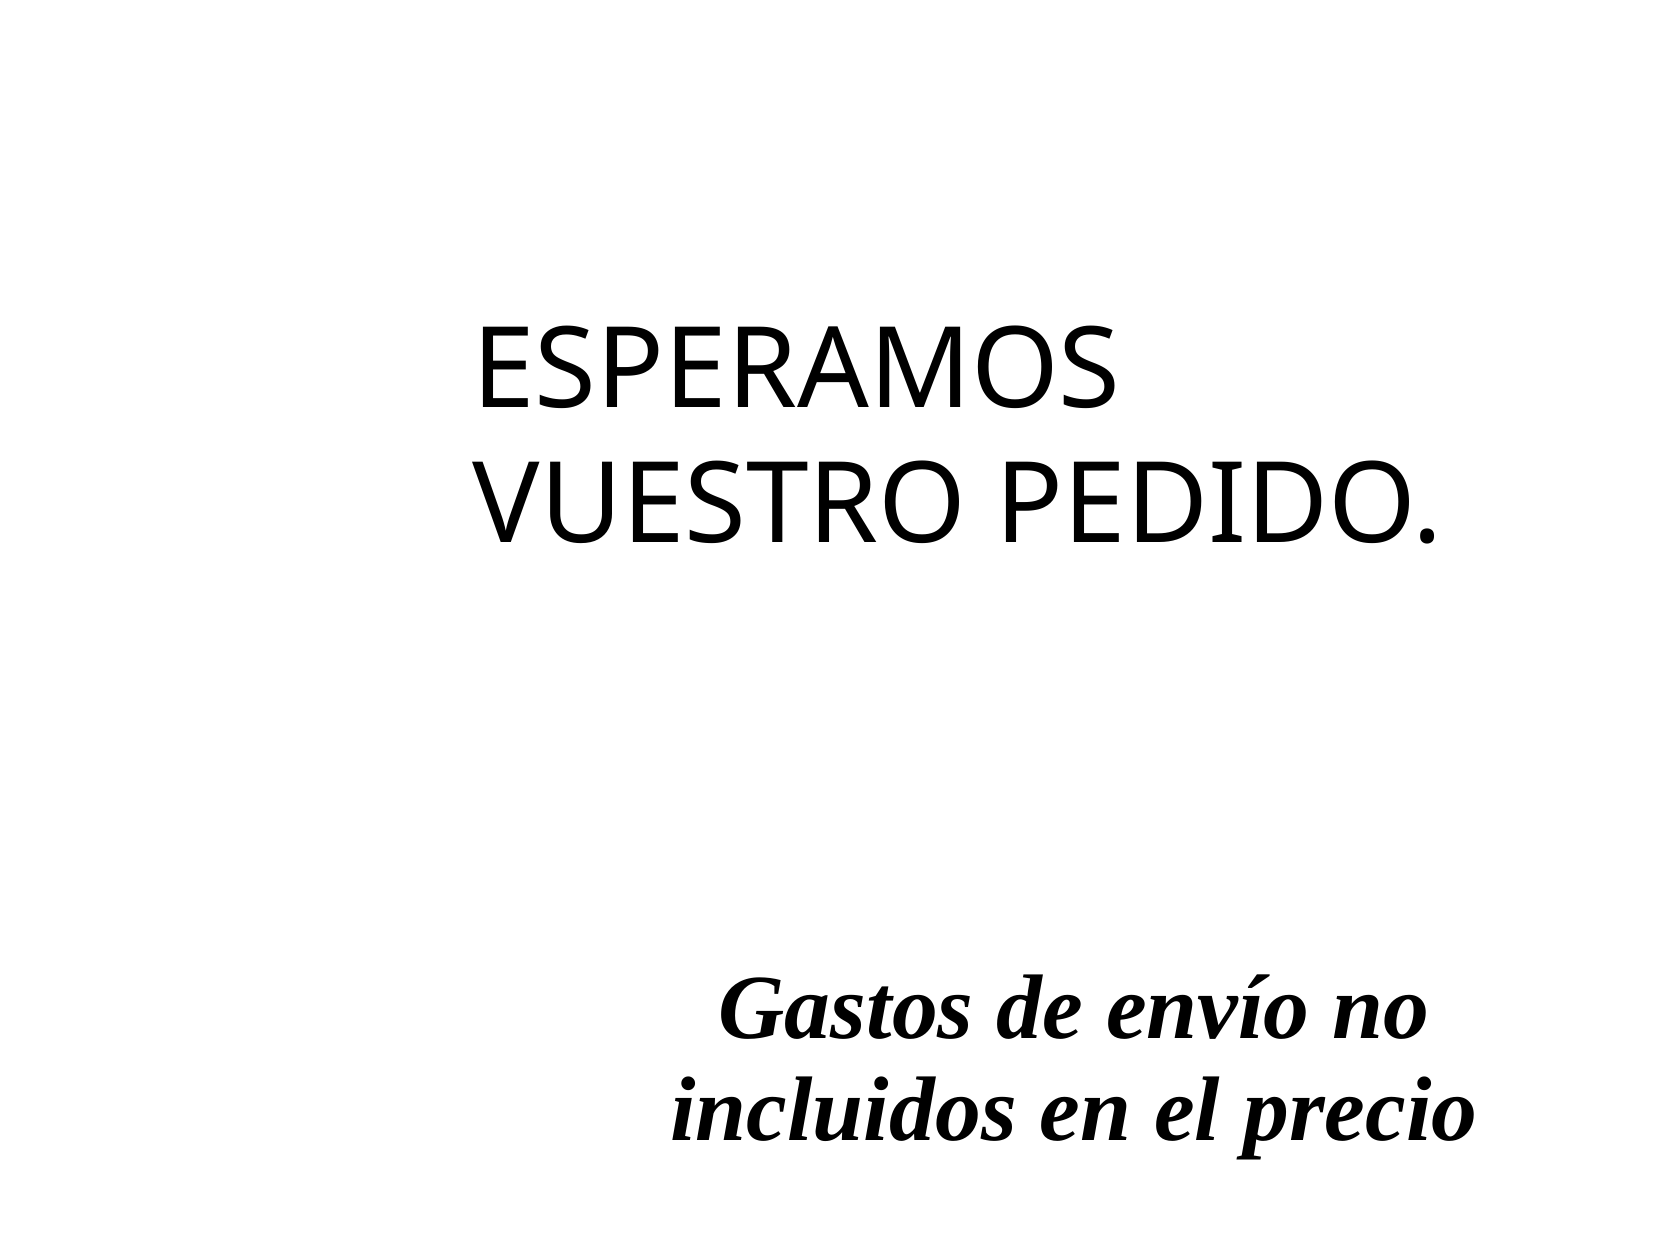

# ESPERAMOS VUESTRO PEDIDO.
Gastos de envío no incluidos en el precio